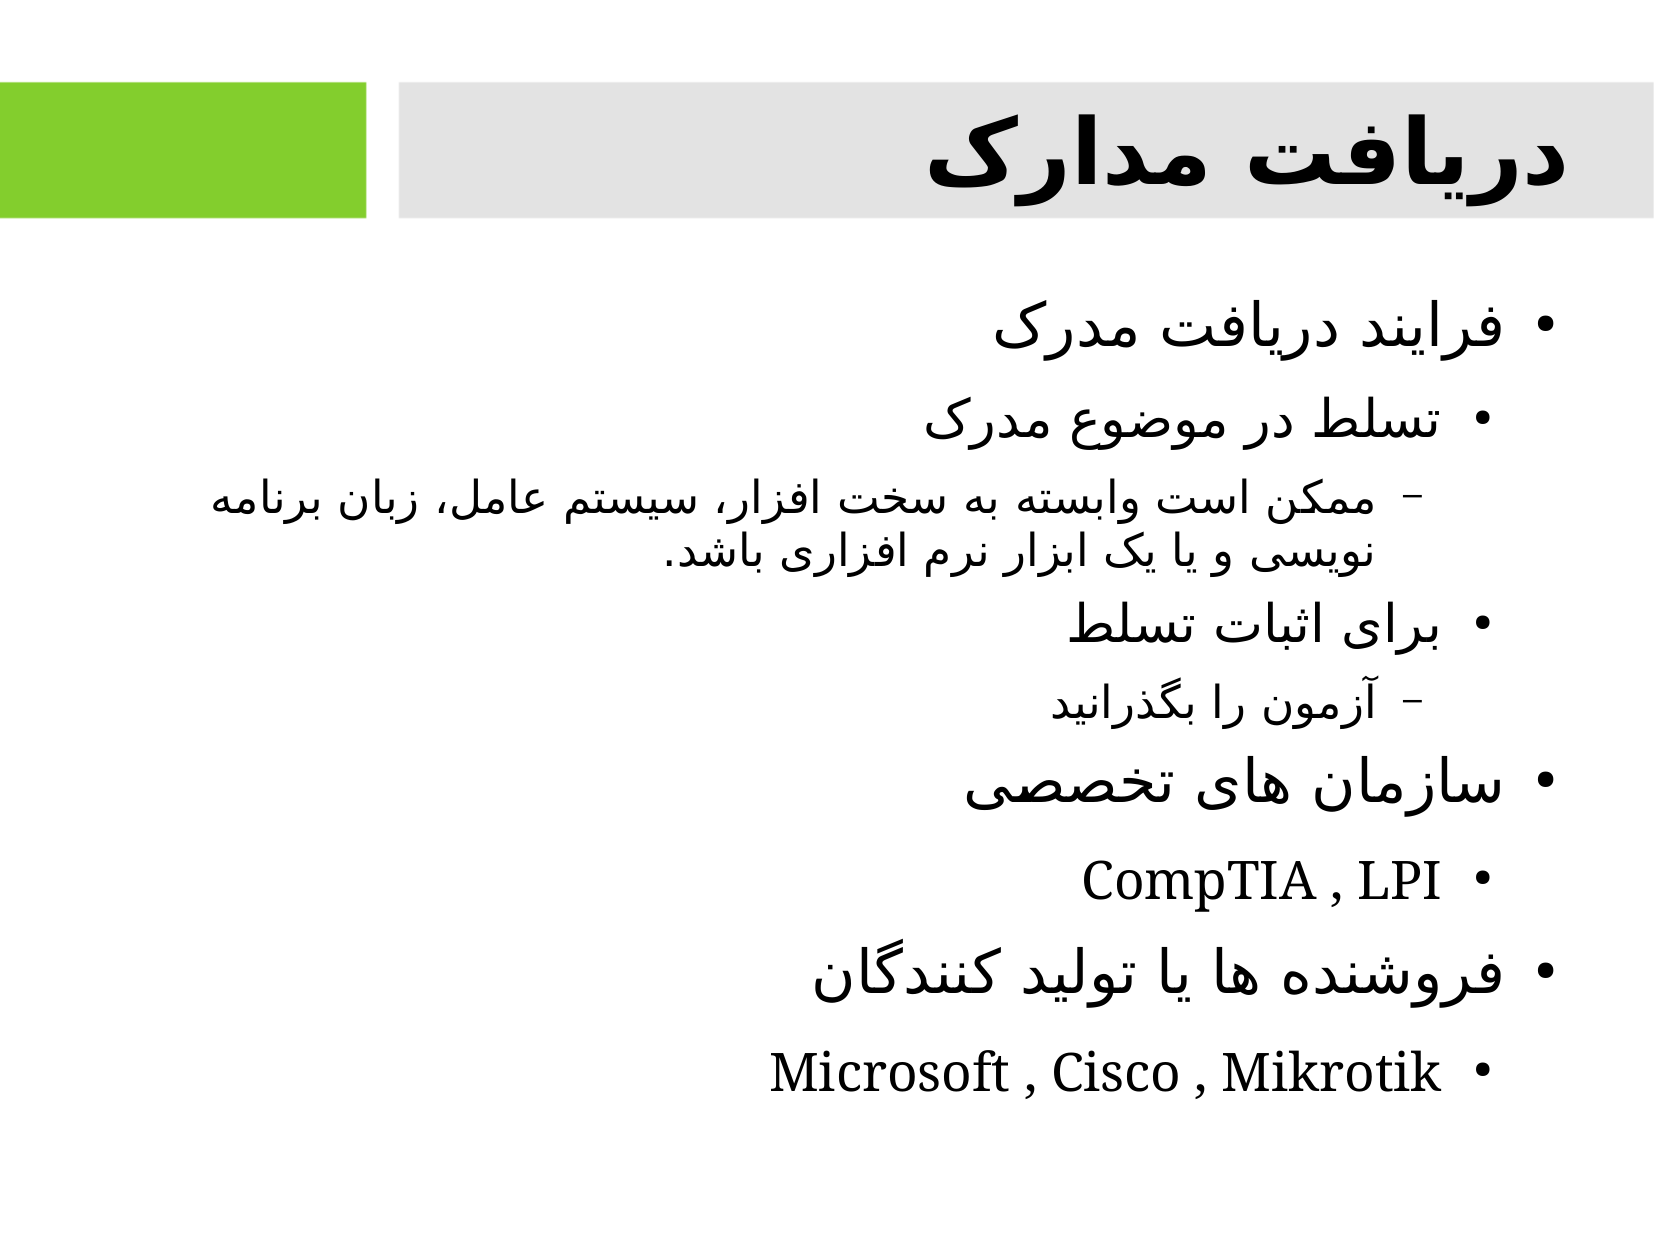

# دریافت مدارک
فرایند دریافت مدرک
تسلط در موضوع مدرک
ممکن است وابسته به سخت افزار، سیستم عامل، زبان برنامه نویسی و یا یک ابزار نرم افزاری باشد.
برای اثبات تسلط
آزمون را بگذرانید
سازمان های تخصصی
CompTIA , LPI
فروشنده ها یا تولید کنندگان
Microsoft , Cisco , Mikrotik